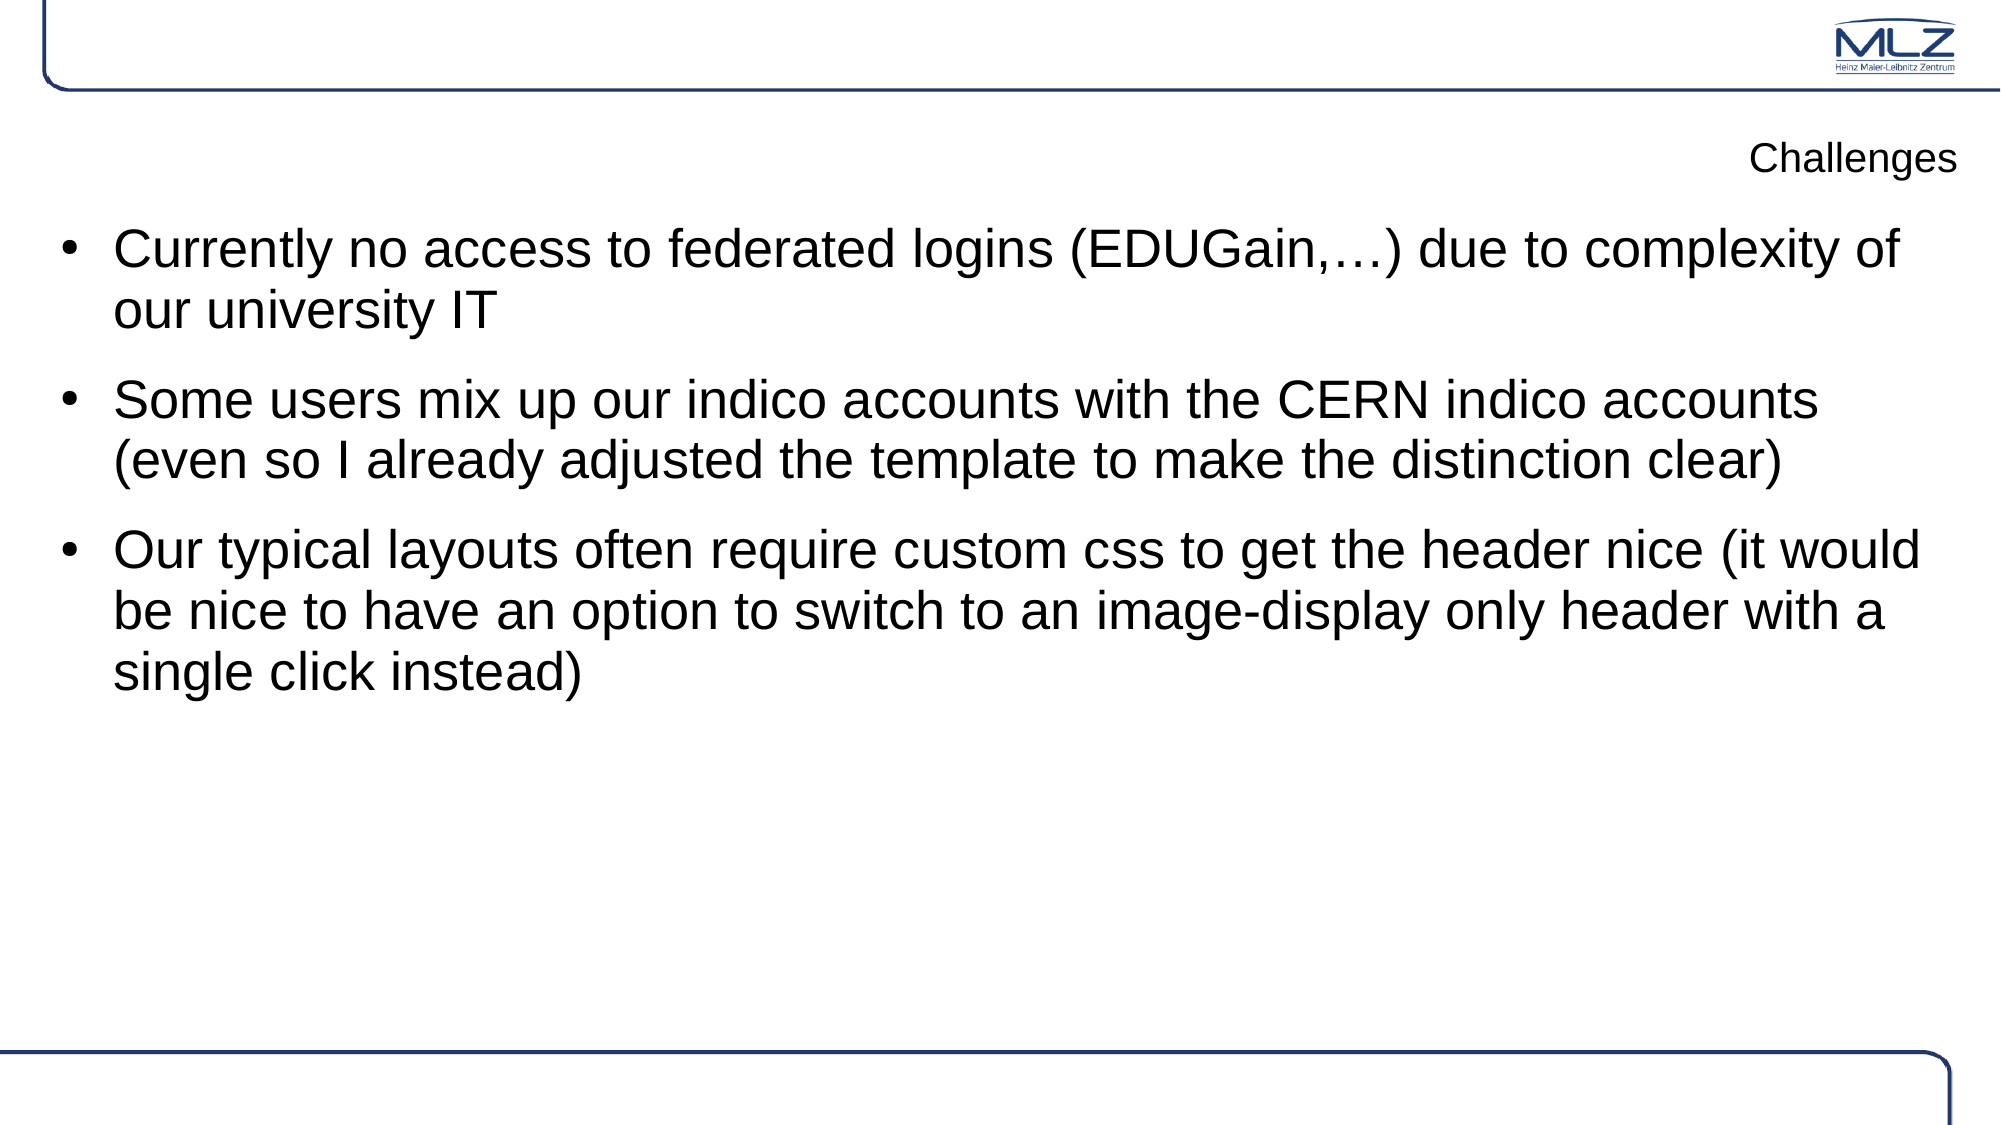

# Challenges
Currently no access to federated logins (EDUGain,…) due to complexity of our university IT
Some users mix up our indico accounts with the CERN indico accounts (even so I already adjusted the template to make the distinction clear)
Our typical layouts often require custom css to get the header nice (it would be nice to have an option to switch to an image-display only header with a single click instead)